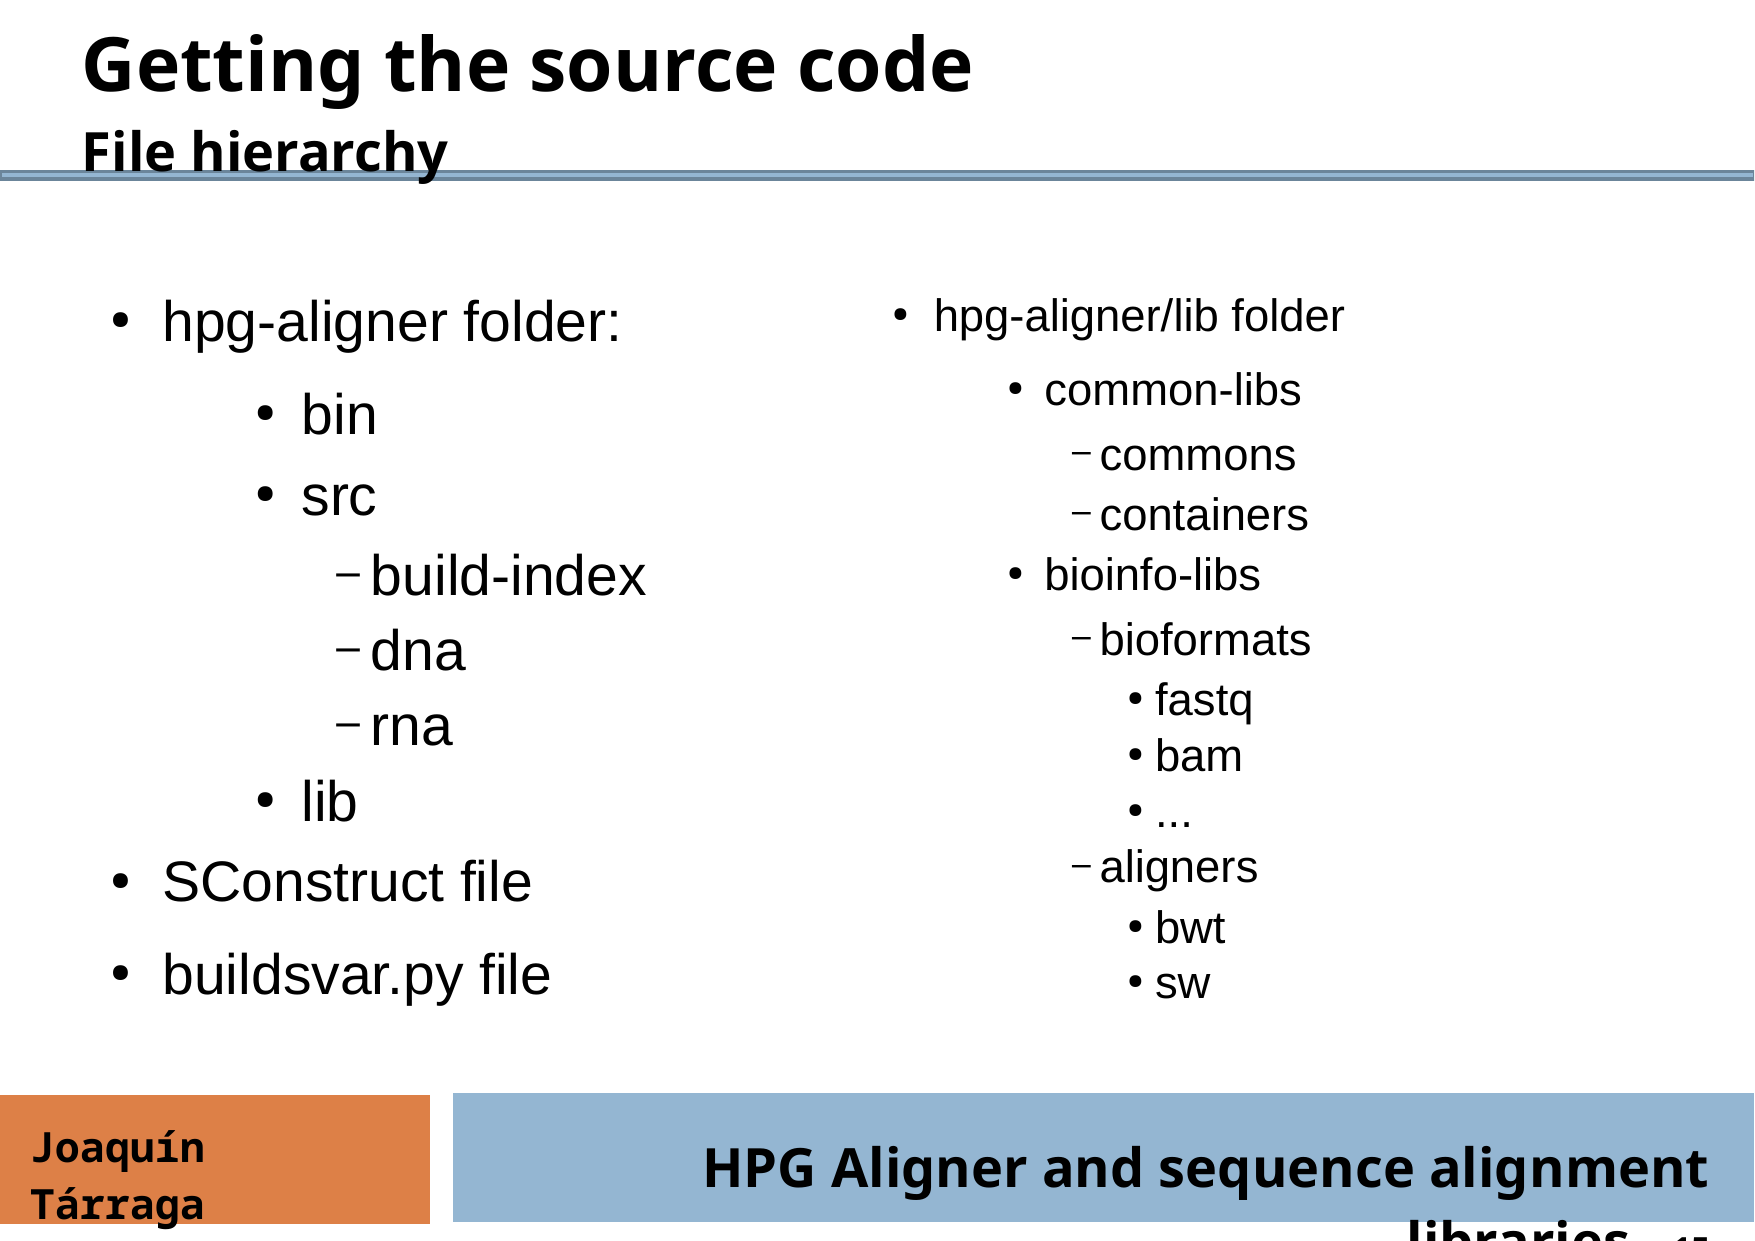

Getting the source code
File hierarchy
hpg-aligner folder:
bin
src
build-index
dna
rna
lib
SConstruct file
buildsvar.py file
# hpg-aligner/lib folder
common-libs
commons
containers
bioinfo-libs
bioformats
fastq
bam
...
aligners
bwt
sw
Joaquín Tárraga
jtarraga@cipf.es
HPG Aligner and sequence alignment libraries 15